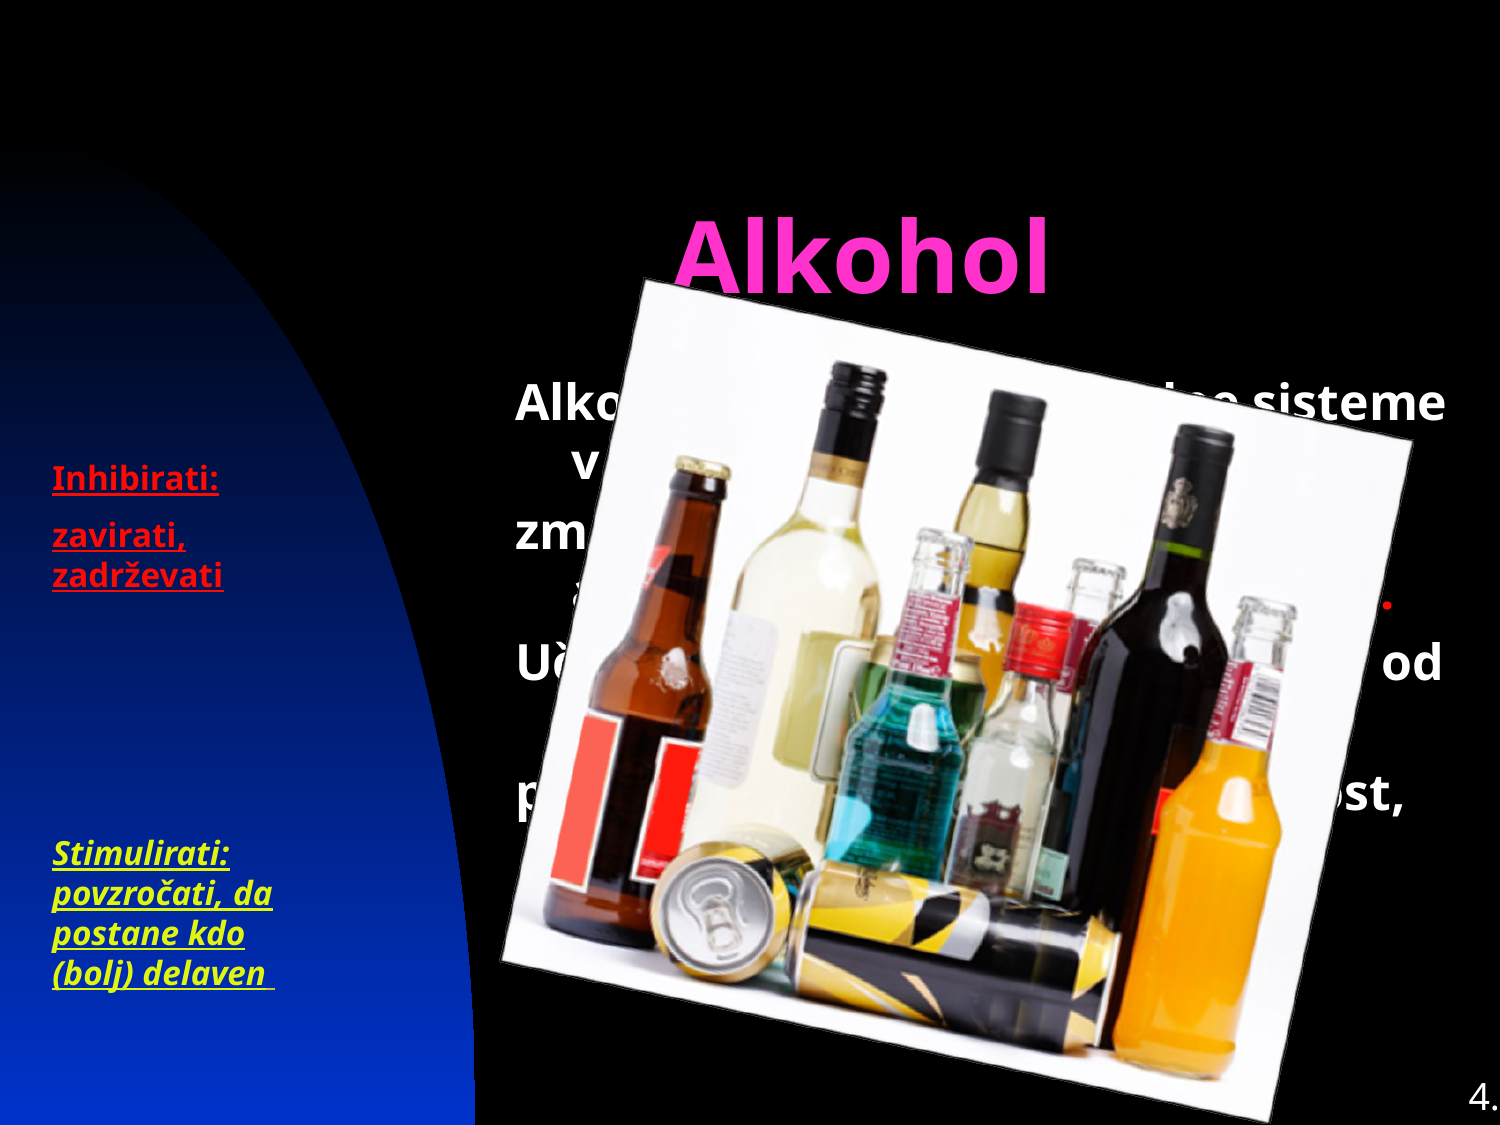

# Alkohol
Alkohol deluje na prenašalne sisteme v možganih tako, da
zmanjša stimulatorno* živčno aktivnost in poveča inhibitorno*.
Učinkovanje alkohola se stopnjuje od prvega kozarca, ki
povzroči dobro voljo in sproščenost, nadaljnje uživanje pa vodi
do zaspanosti in izgube zavesti.
Inhibirati:
zavirati, zadrževati
Stimulirati: povzročati, da postane kdo (bolj) delaven
4.